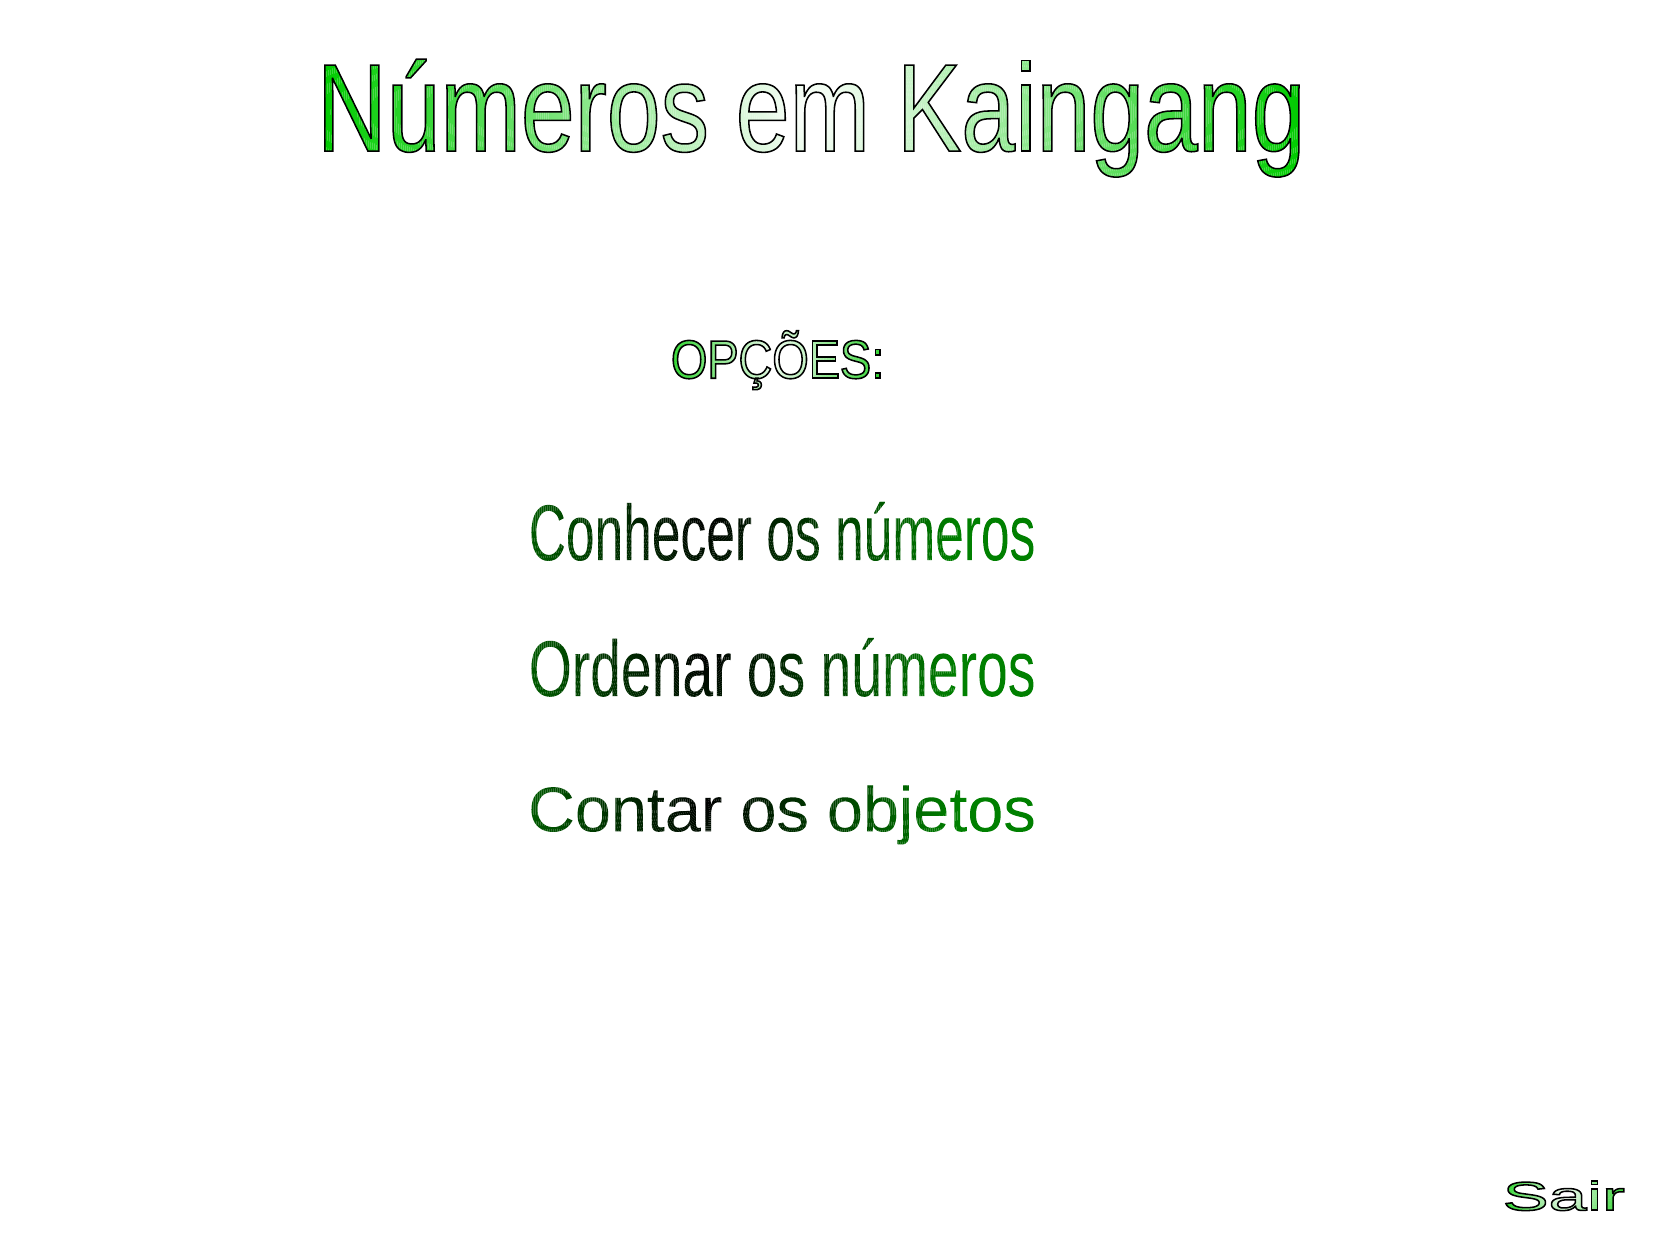

OPÇÕES:
Conhecer os números
Ordenar os números
Contar os objetos
Sair